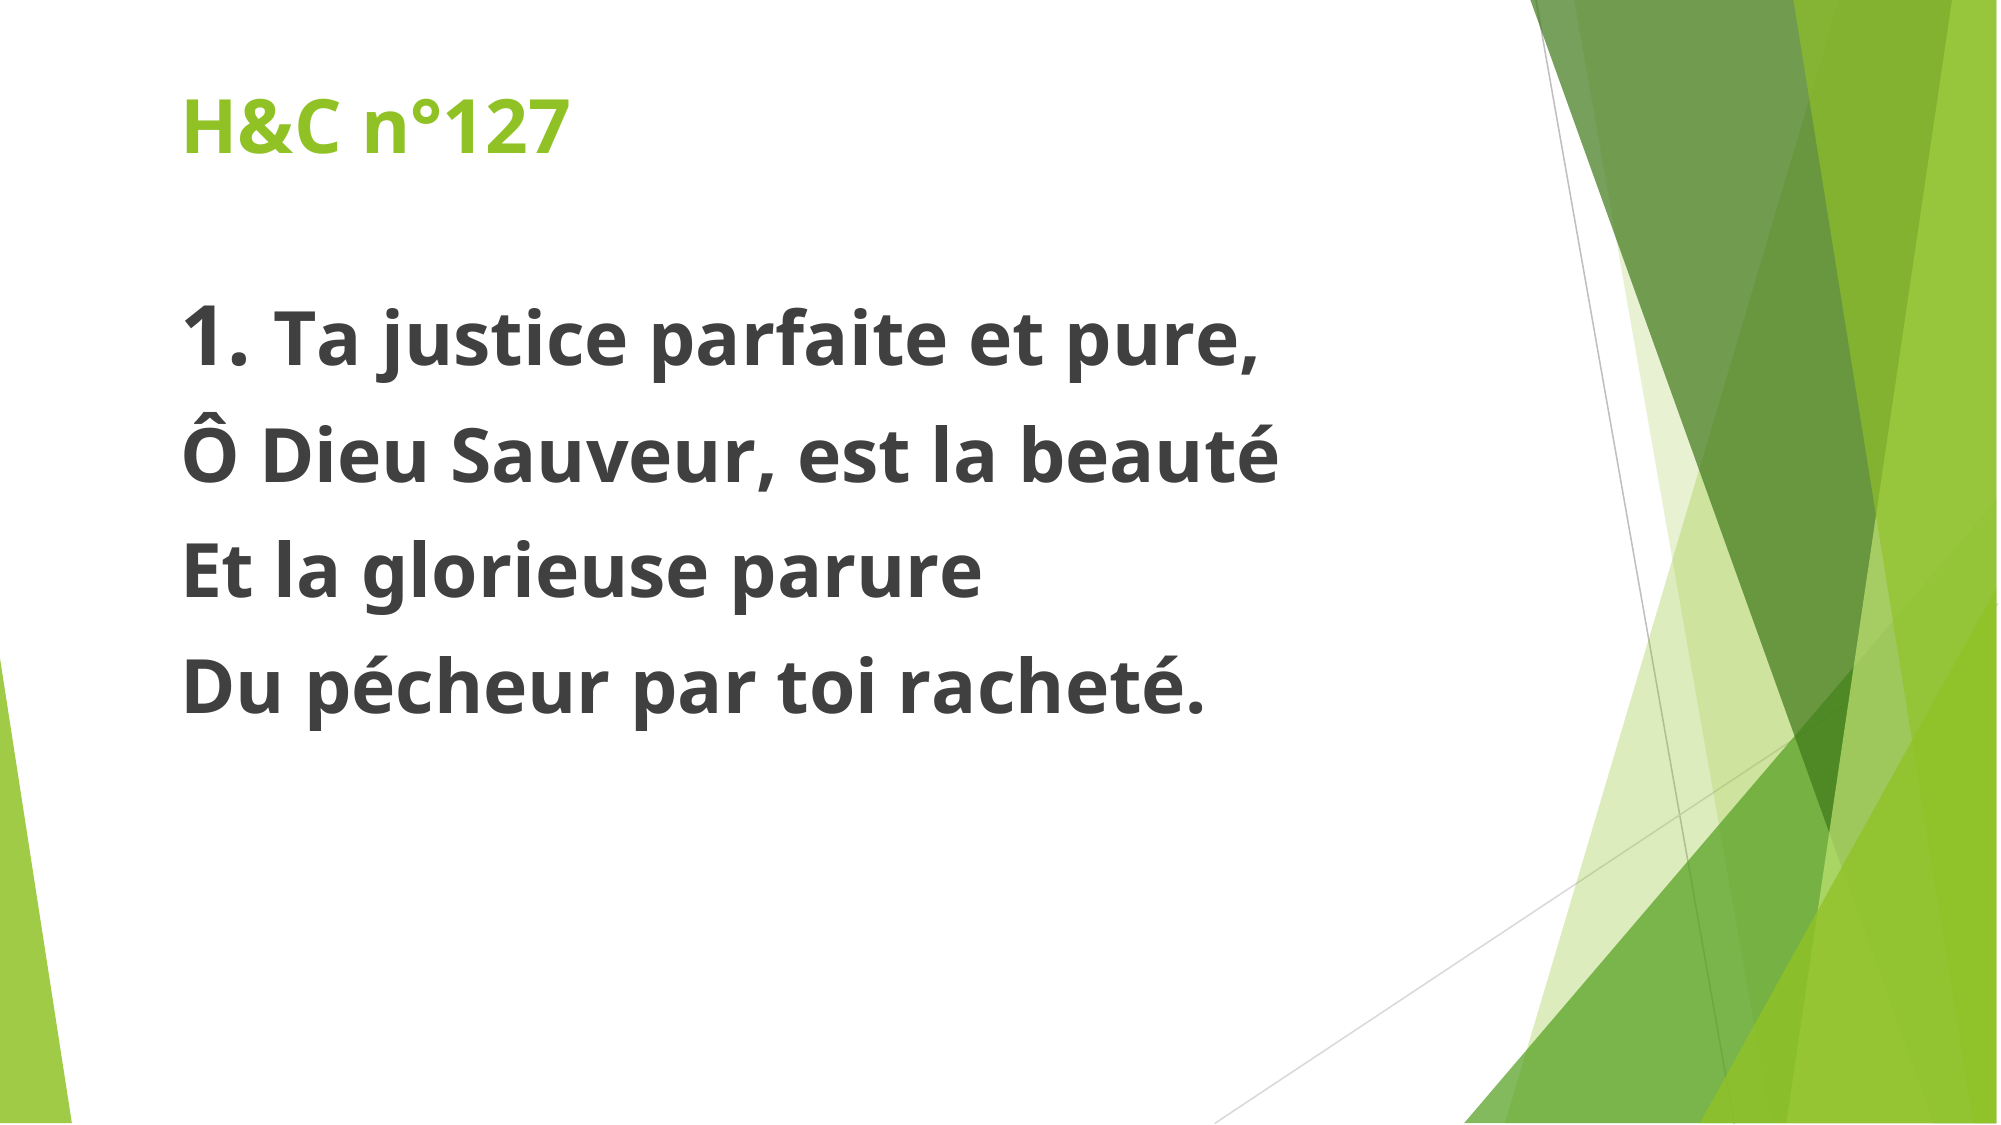

H&C n°127
1. Ta justice parfaite et pure,
Ô Dieu Sauveur, est la beauté
Et la glorieuse parure
Du pécheur par toi racheté.